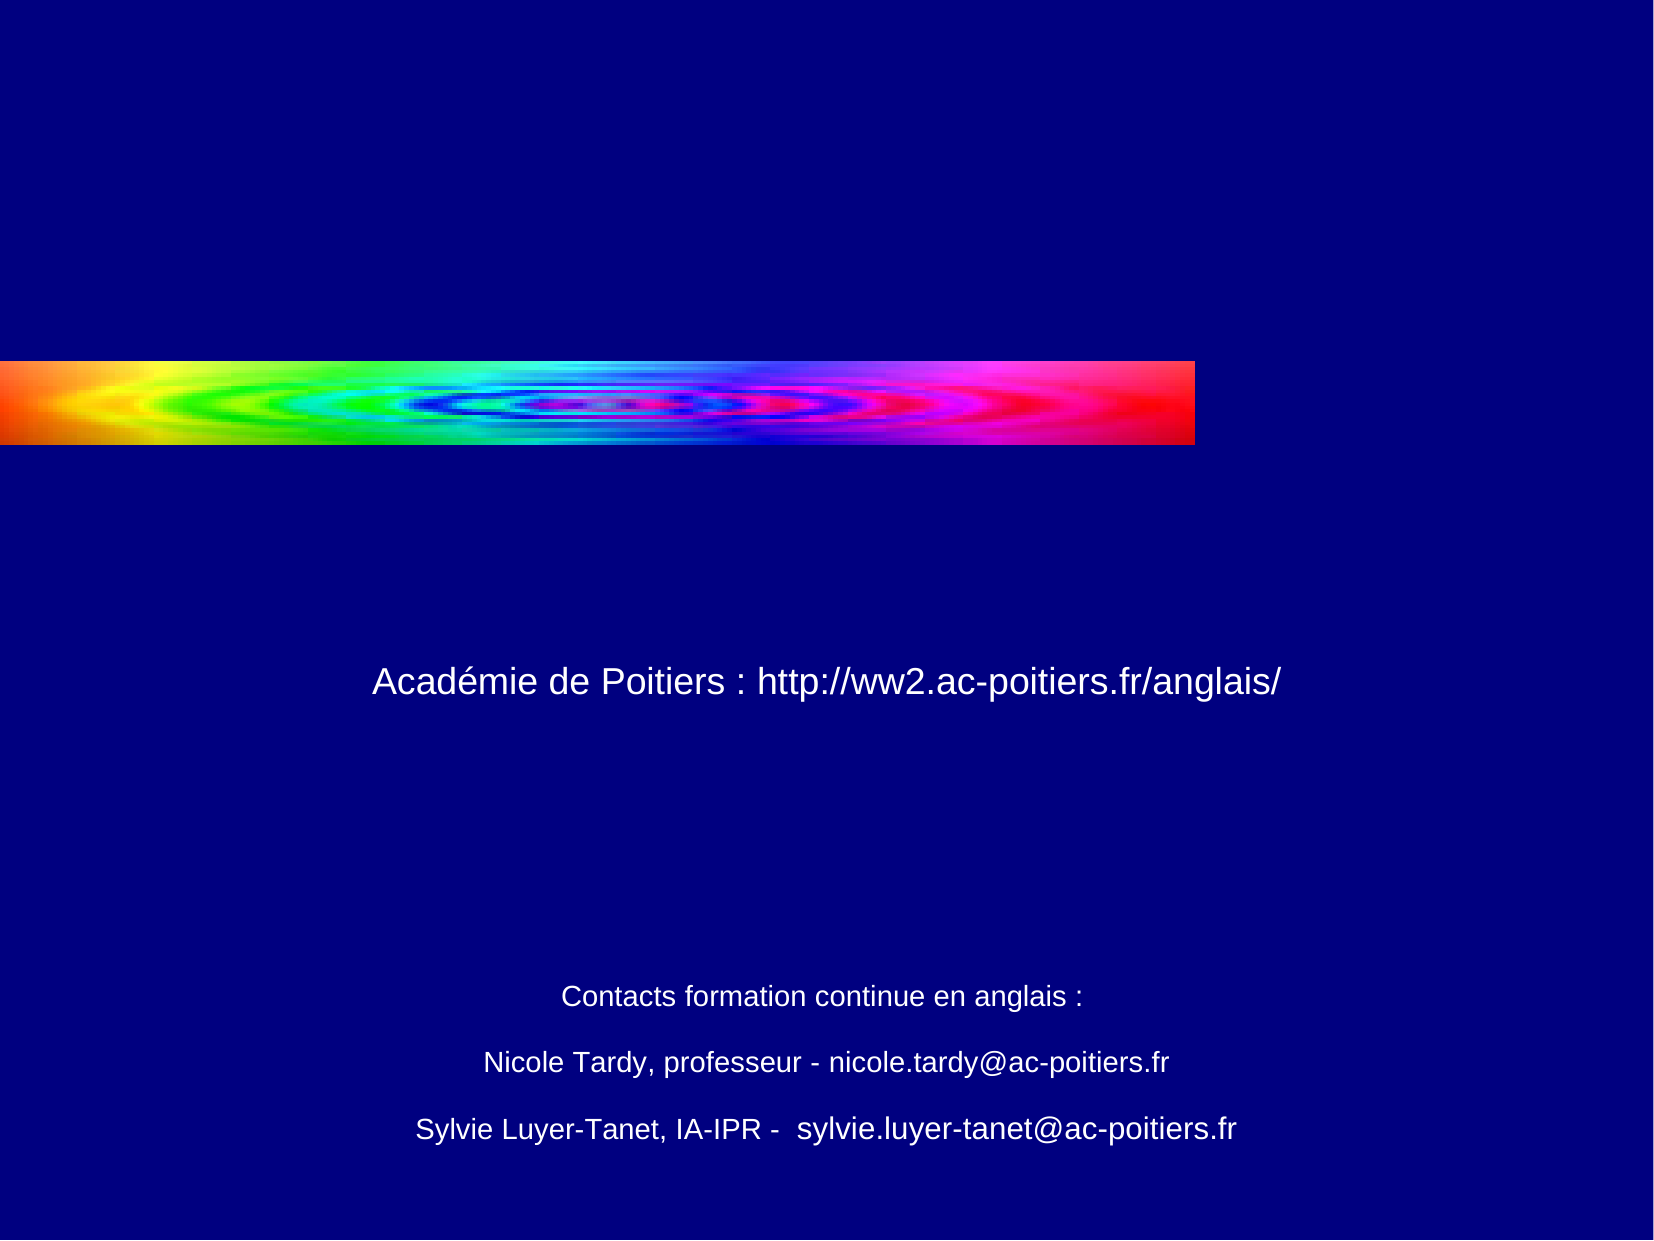

#
Académie de Poitiers : http://ww2.ac-poitiers.fr/anglais/
Contacts formation continue en anglais :
Nicole Tardy, professeur - nicole.tardy@ac-poitiers.fr
Sylvie Luyer-Tanet, IA-IPR - sylvie.luyer-tanet@ac-poitiers.fr